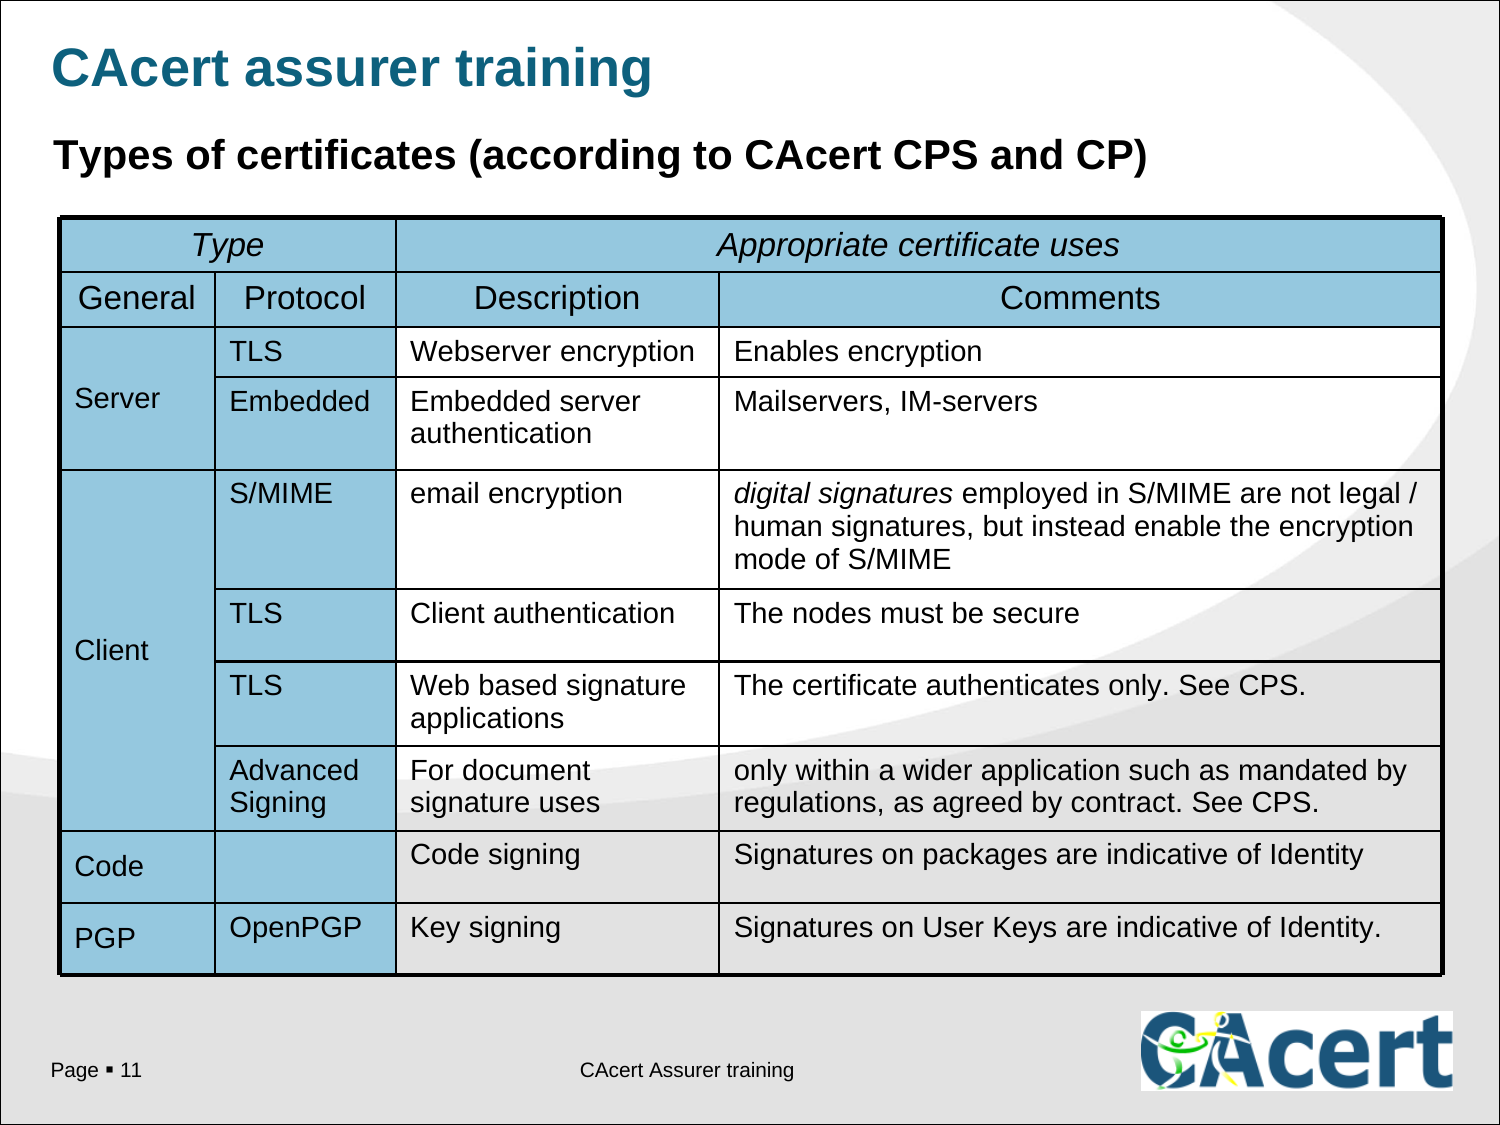

# CAcert assurer training
Types of certificates (according to CAcert CPS and CP)
Type
Appropriate certificate uses
General
Protocol
Description
Comments
Server
TLS
Webserver encryption
Enables encryption
Embedded
Embedded server authentication
Mailservers, IM-servers
Client
S/MIME
email encryption
digital signatures employed in S/MIME are not legal / human signatures, but instead enable the encryption mode of S/MIME
TLS
Client authentication
The nodes must be secure
TLS
Web based signature applications
The certificate authenticates only. See CPS.
Advanced
Signing
For document signature uses
only within a wider application such as mandated by regulations, as agreed by contract. See CPS.
Code
Code signing
Signatures on packages are indicative of Identity
PGP
OpenPGP
Key signing
Signatures on User Keys are indicative of Identity.
CAcert Assurer training